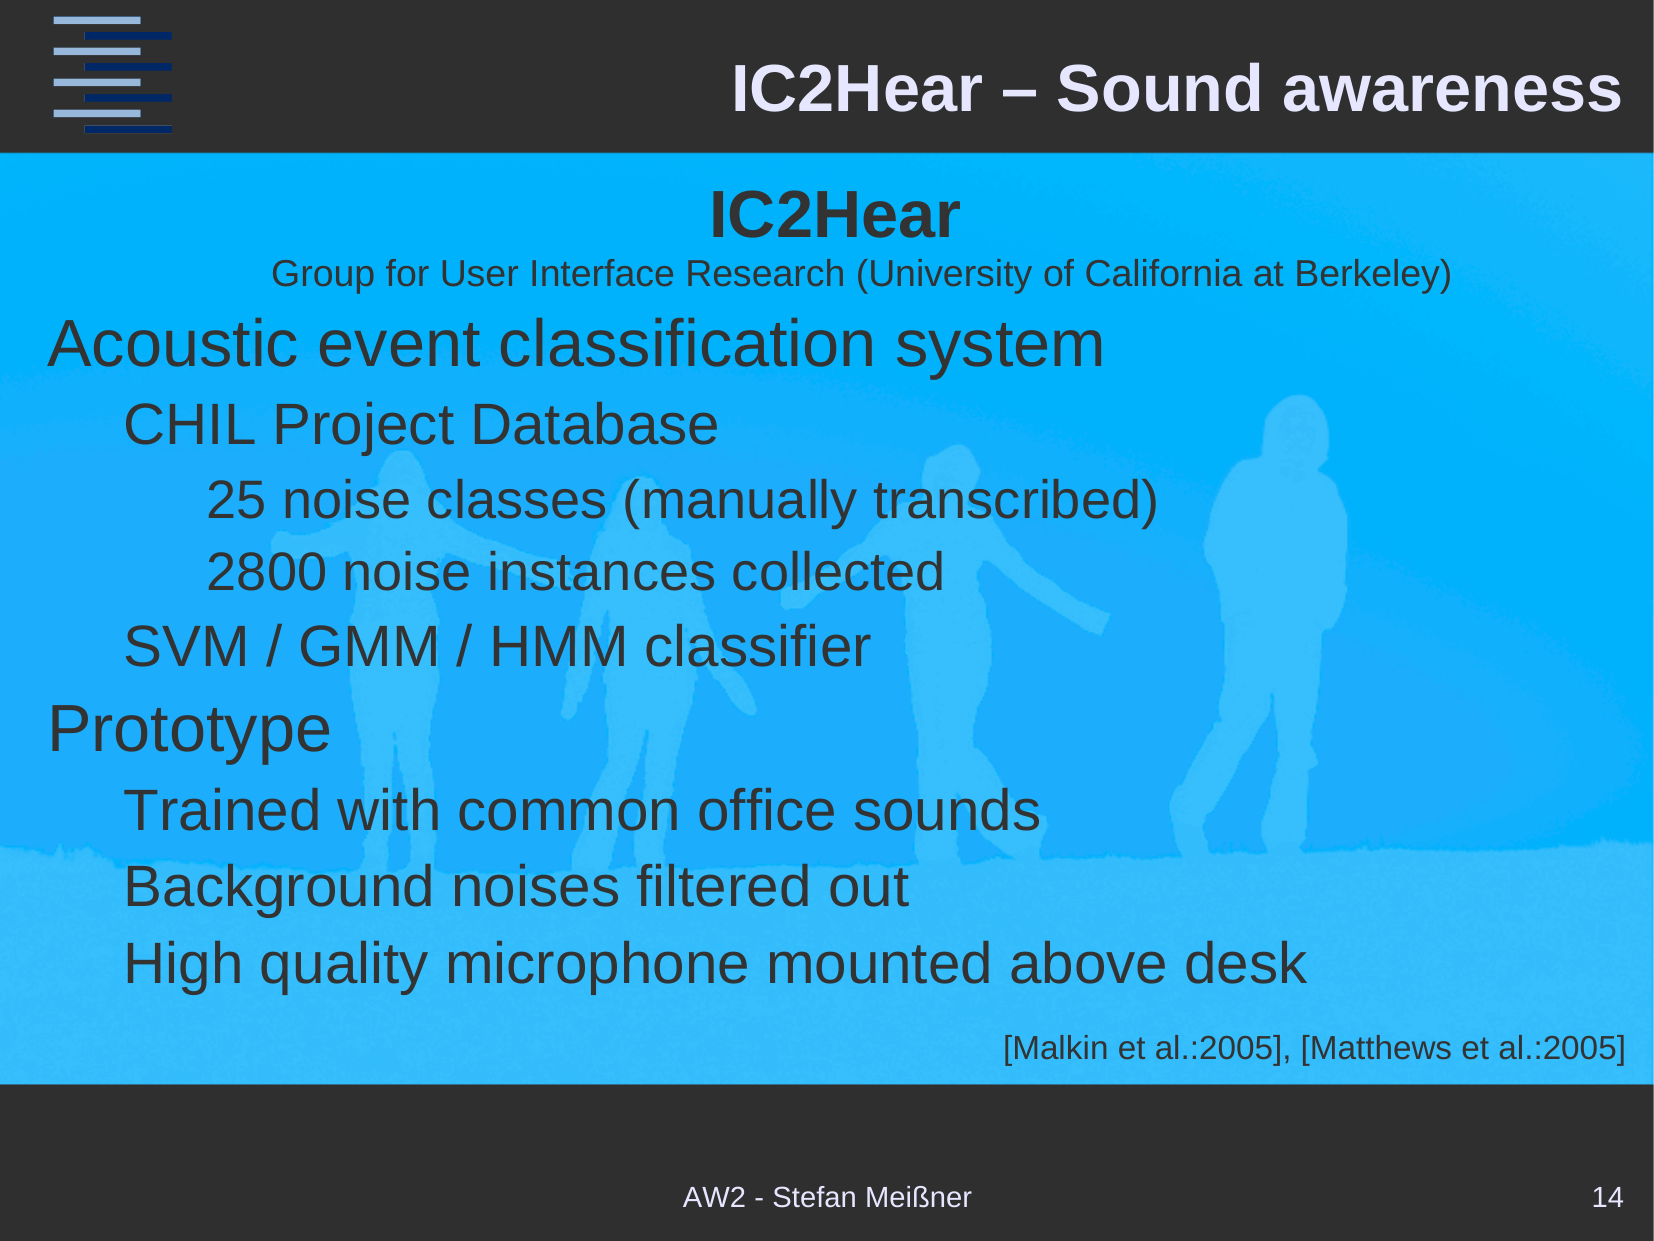

# IC2Hear – Sound awareness
IC2Hear
Group for User Interface Research (University of California at Berkeley)
Acoustic event classification system
CHIL Project Database
25 noise classes (manually transcribed)
2800 noise instances collected
SVM / GMM / HMM classifier
Prototype
Trained with common office sounds
Background noises filtered out
High quality microphone mounted above desk
[Malkin et al.:2005], [Matthews et al.:2005]
AW2 - Stefan Meißner
14